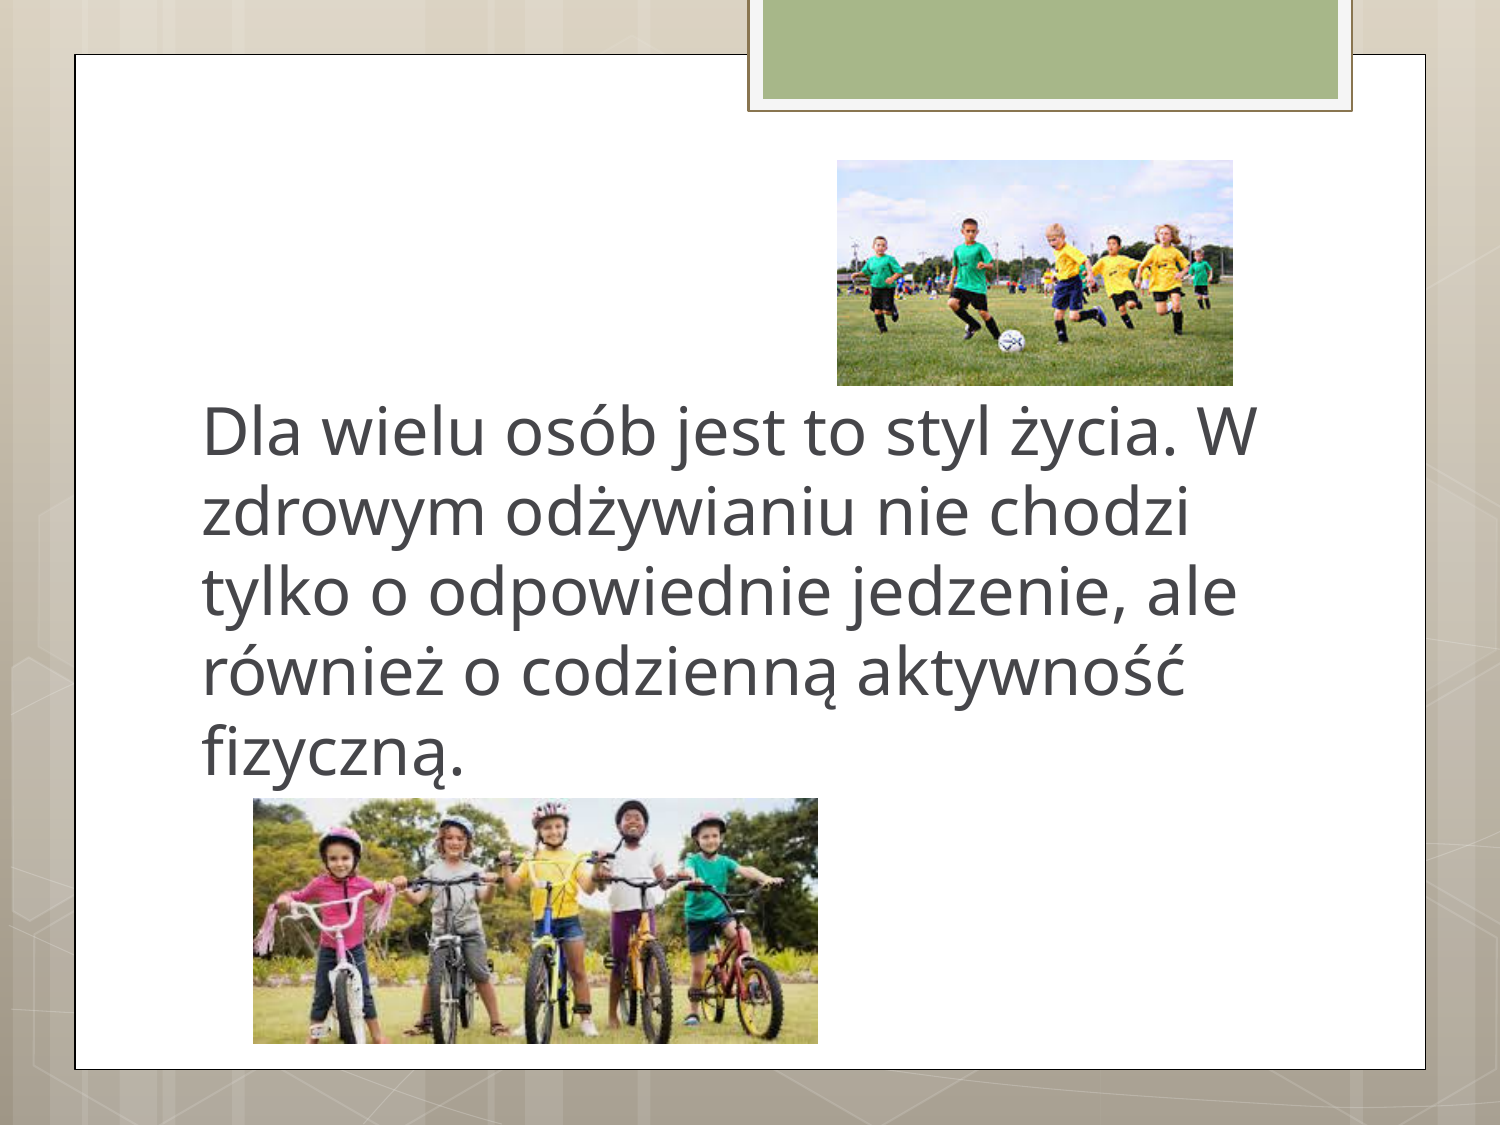

#
Dla wielu osób jest to styl życia. W zdrowym odżywianiu nie chodzi tylko o odpowiednie jedzenie, ale również o codzienną aktywność fizyczną.